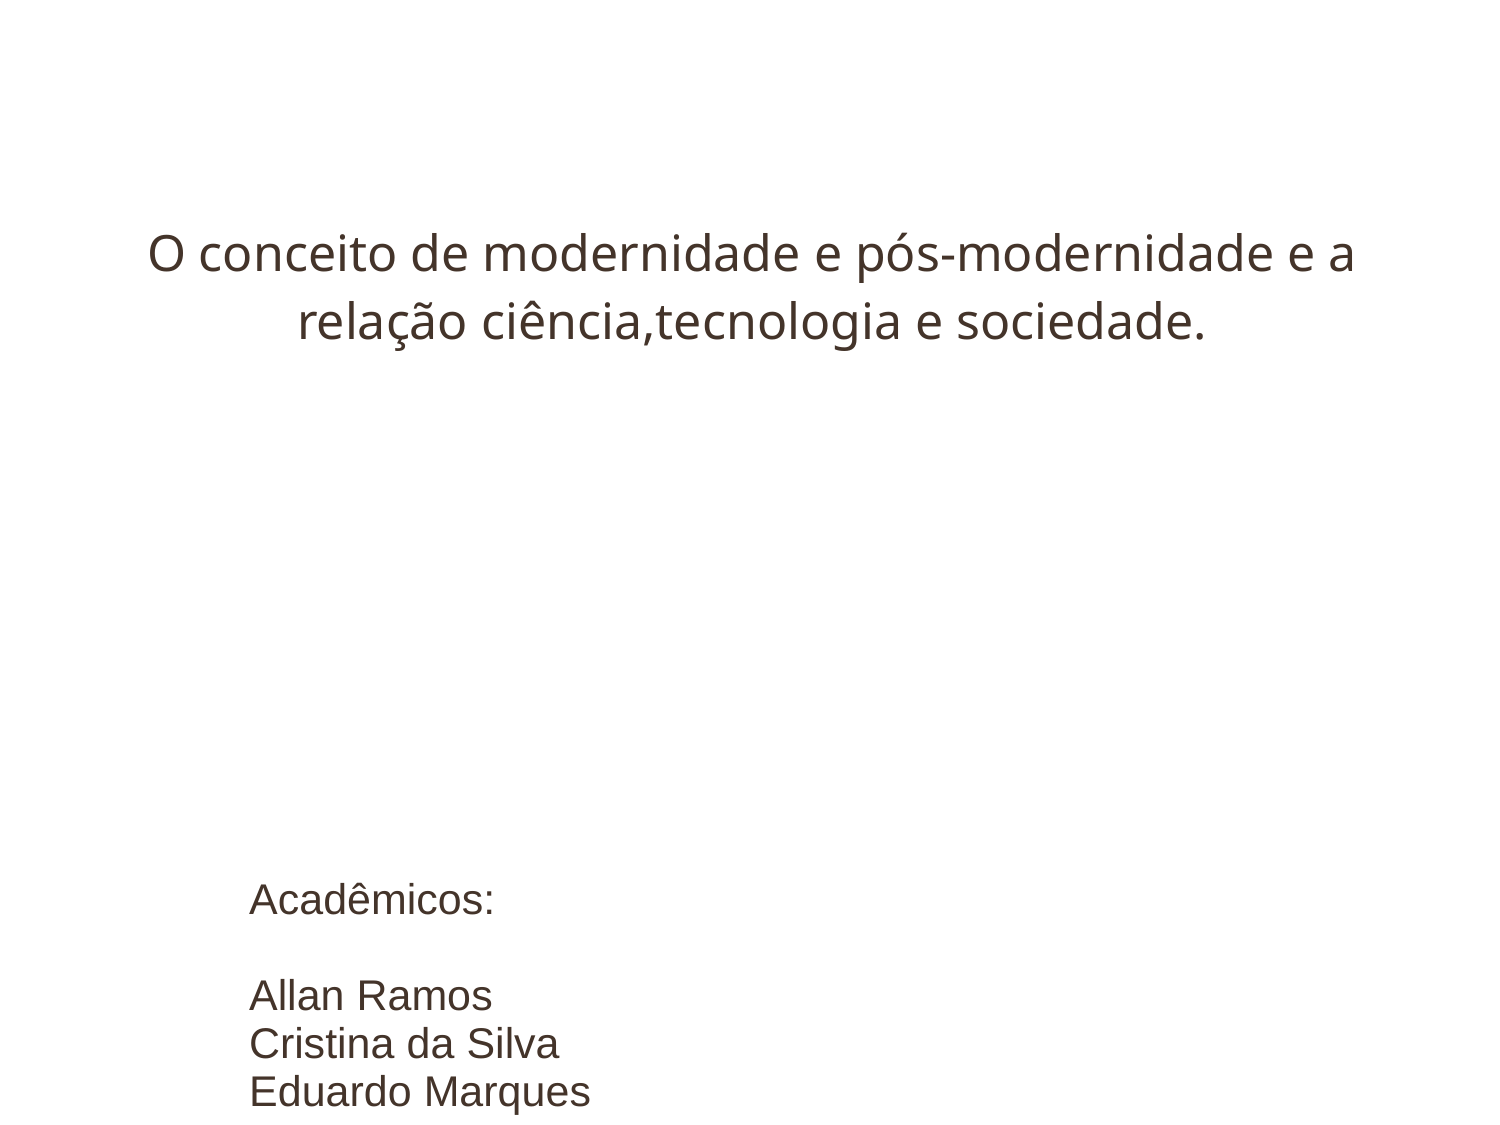

# O conceito de modernidade e pós-modernidade e a relação ciência,tecnologia e sociedade.
Acadêmicos:
Allan Ramos
Cristina da Silva
Eduardo Marques